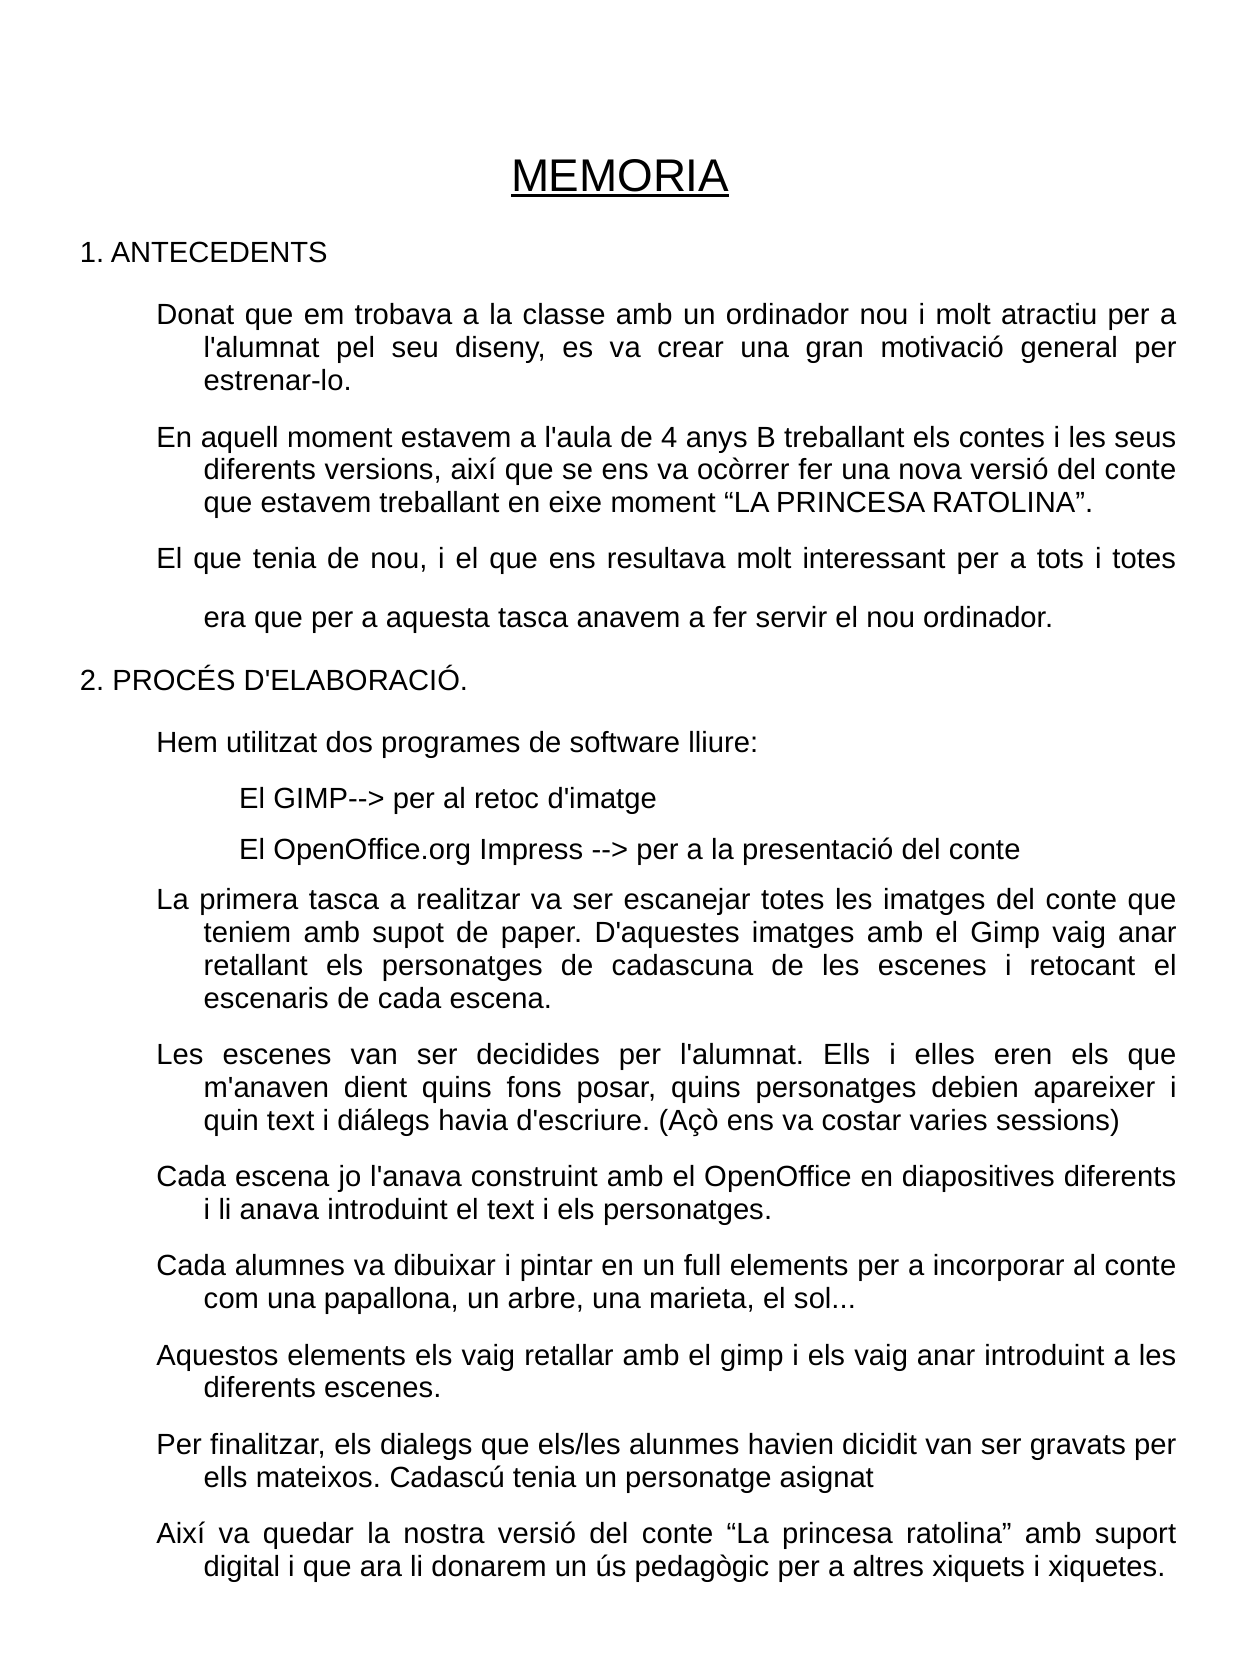

# MEMORIA
1. ANTECEDENTS
Donat que em trobava a la classe amb un ordinador nou i molt atractiu per a l'alumnat pel seu diseny, es va crear una gran motivació general per estrenar-lo.
En aquell moment estavem a l'aula de 4 anys B treballant els contes i les seus diferents versions, així que se ens va ocòrrer fer una nova versió del conte que estavem treballant en eixe moment “LA PRINCESA RATOLINA”.
El que tenia de nou, i el que ens resultava molt interessant per a tots i totes era que per a aquesta tasca anavem a fer servir el nou ordinador.
2. PROCÉS D'ELABORACIÓ.
Hem utilitzat dos programes de software lliure:
El GIMP--> per al retoc d'imatge
El OpenOffice.org Impress --> per a la presentació del conte
La primera tasca a realitzar va ser escanejar totes les imatges del conte que teniem amb supot de paper. D'aquestes imatges amb el Gimp vaig anar retallant els personatges de cadascuna de les escenes i retocant el escenaris de cada escena.
Les escenes van ser decidides per l'alumnat. Ells i elles eren els que m'anaven dient quins fons posar, quins personatges debien apareixer i quin text i diálegs havia d'escriure. (Açò ens va costar varies sessions)
Cada escena jo l'anava construint amb el OpenOffice en diapositives diferents i li anava introduint el text i els personatges.
Cada alumnes va dibuixar i pintar en un full elements per a incorporar al conte com una papallona, un arbre, una marieta, el sol...
Aquestos elements els vaig retallar amb el gimp i els vaig anar introduint a les diferents escenes.
Per finalitzar, els dialegs que els/les alunmes havien dicidit van ser gravats per ells mateixos. Cadascú tenia un personatge asignat
Així va quedar la nostra versió del conte “La princesa ratolina” amb suport digital i que ara li donarem un ús pedagògic per a altres xiquets i xiquetes.